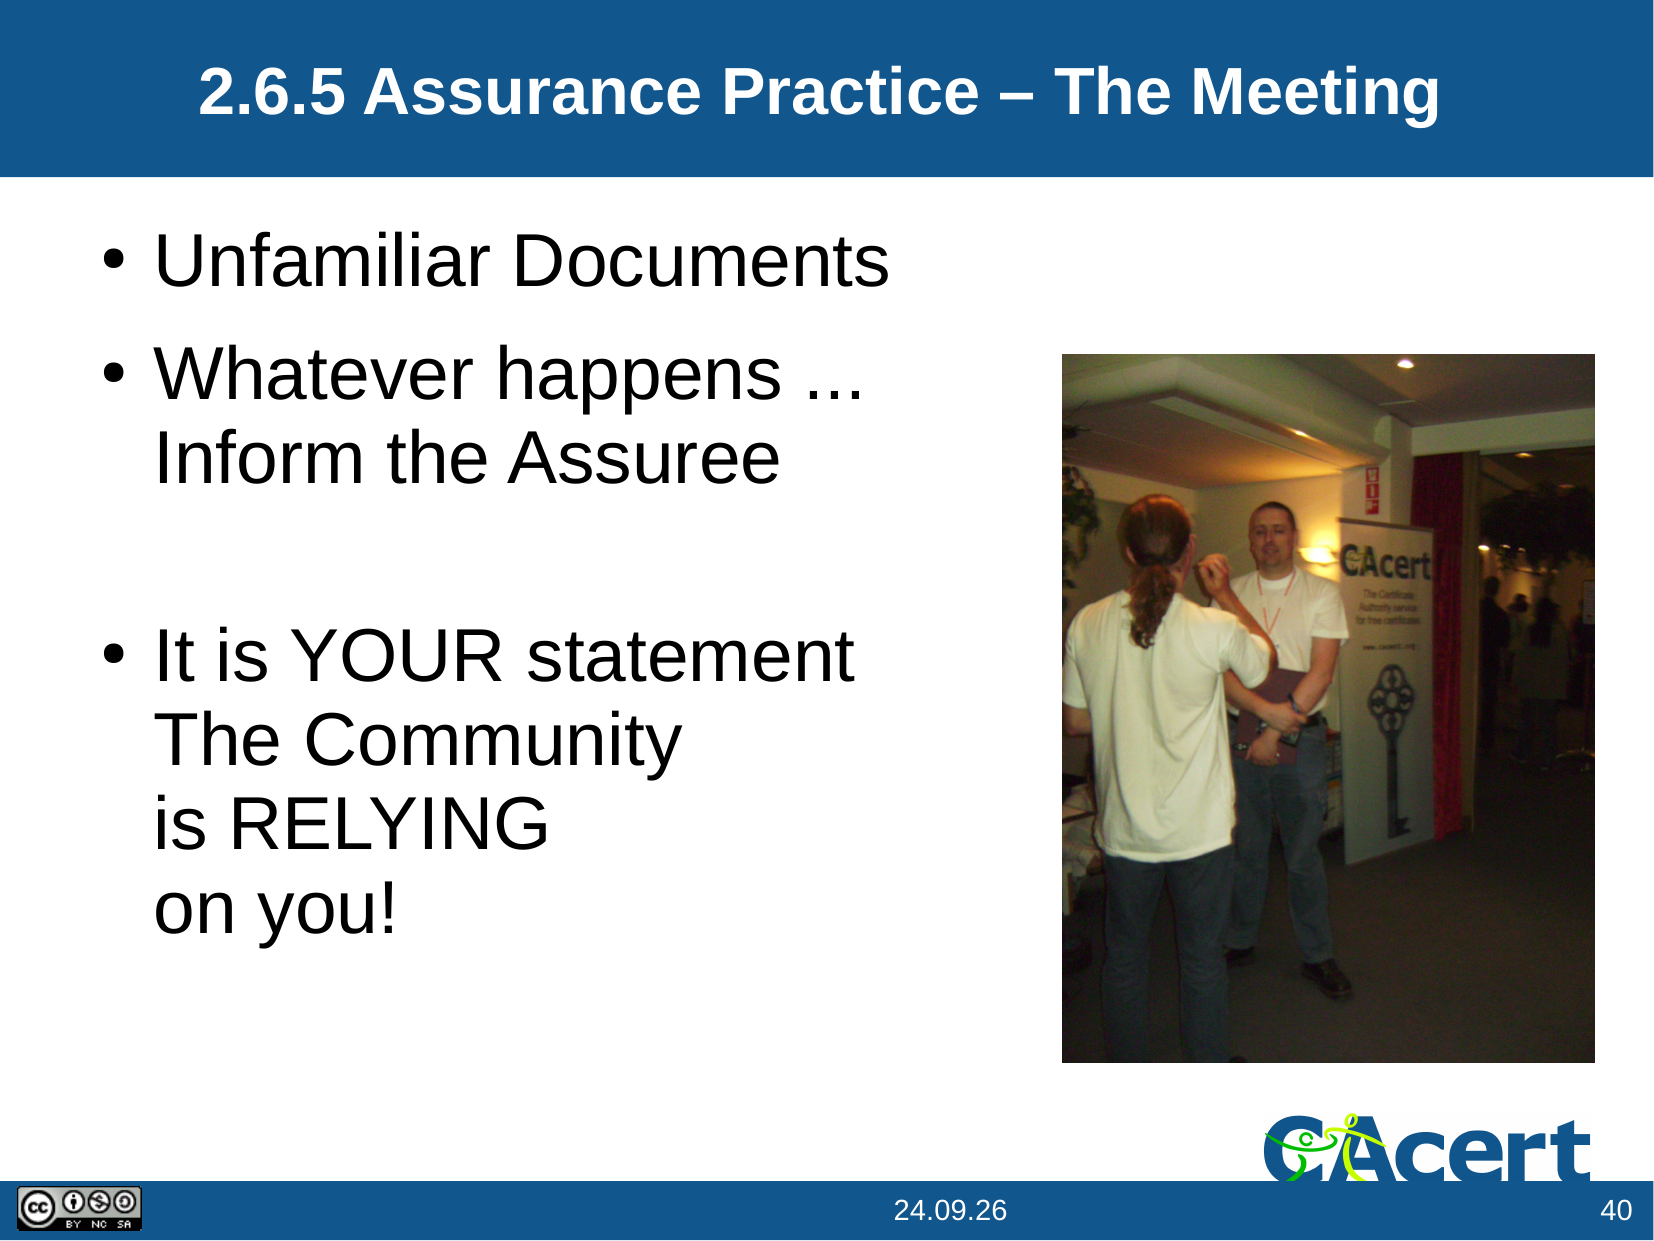

# 2.6.5 Assurance Practice – The Meeting
Unfamiliar Documents
Whatever happens ...
Inform the Assuree
It is YOUR statement
The Community
is RELYING
on you!